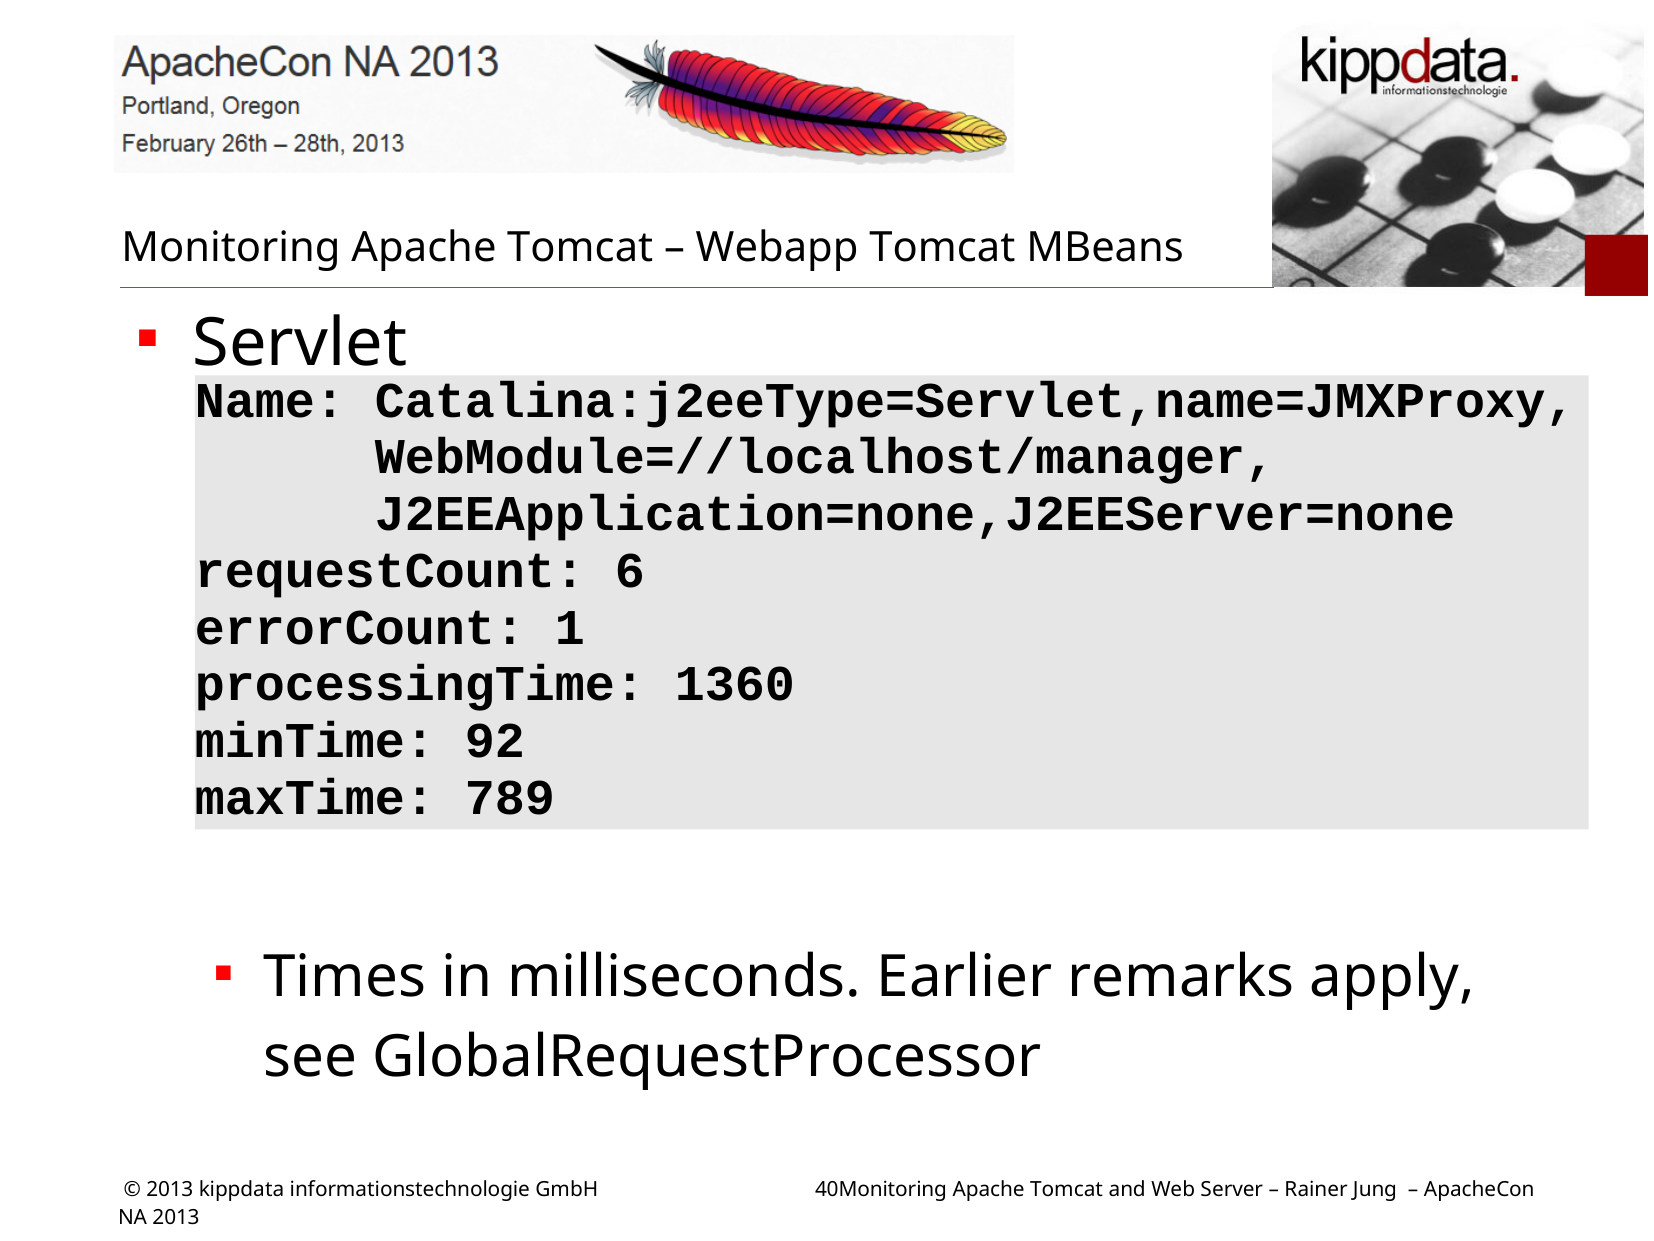

# Monitoring Apache Tomcat – Webapp Tomcat MBeans
Servlet
Times in milliseconds. Earlier remarks apply, see GlobalRequestProcessor
Name: Catalina:j2eeType=Servlet,name=JMXProxy,
 WebModule=//localhost/manager,
 J2EEApplication=none,J2EEServer=none
requestCount: 6
errorCount: 1
processingTime: 1360
minTime: 92
maxTime: 789